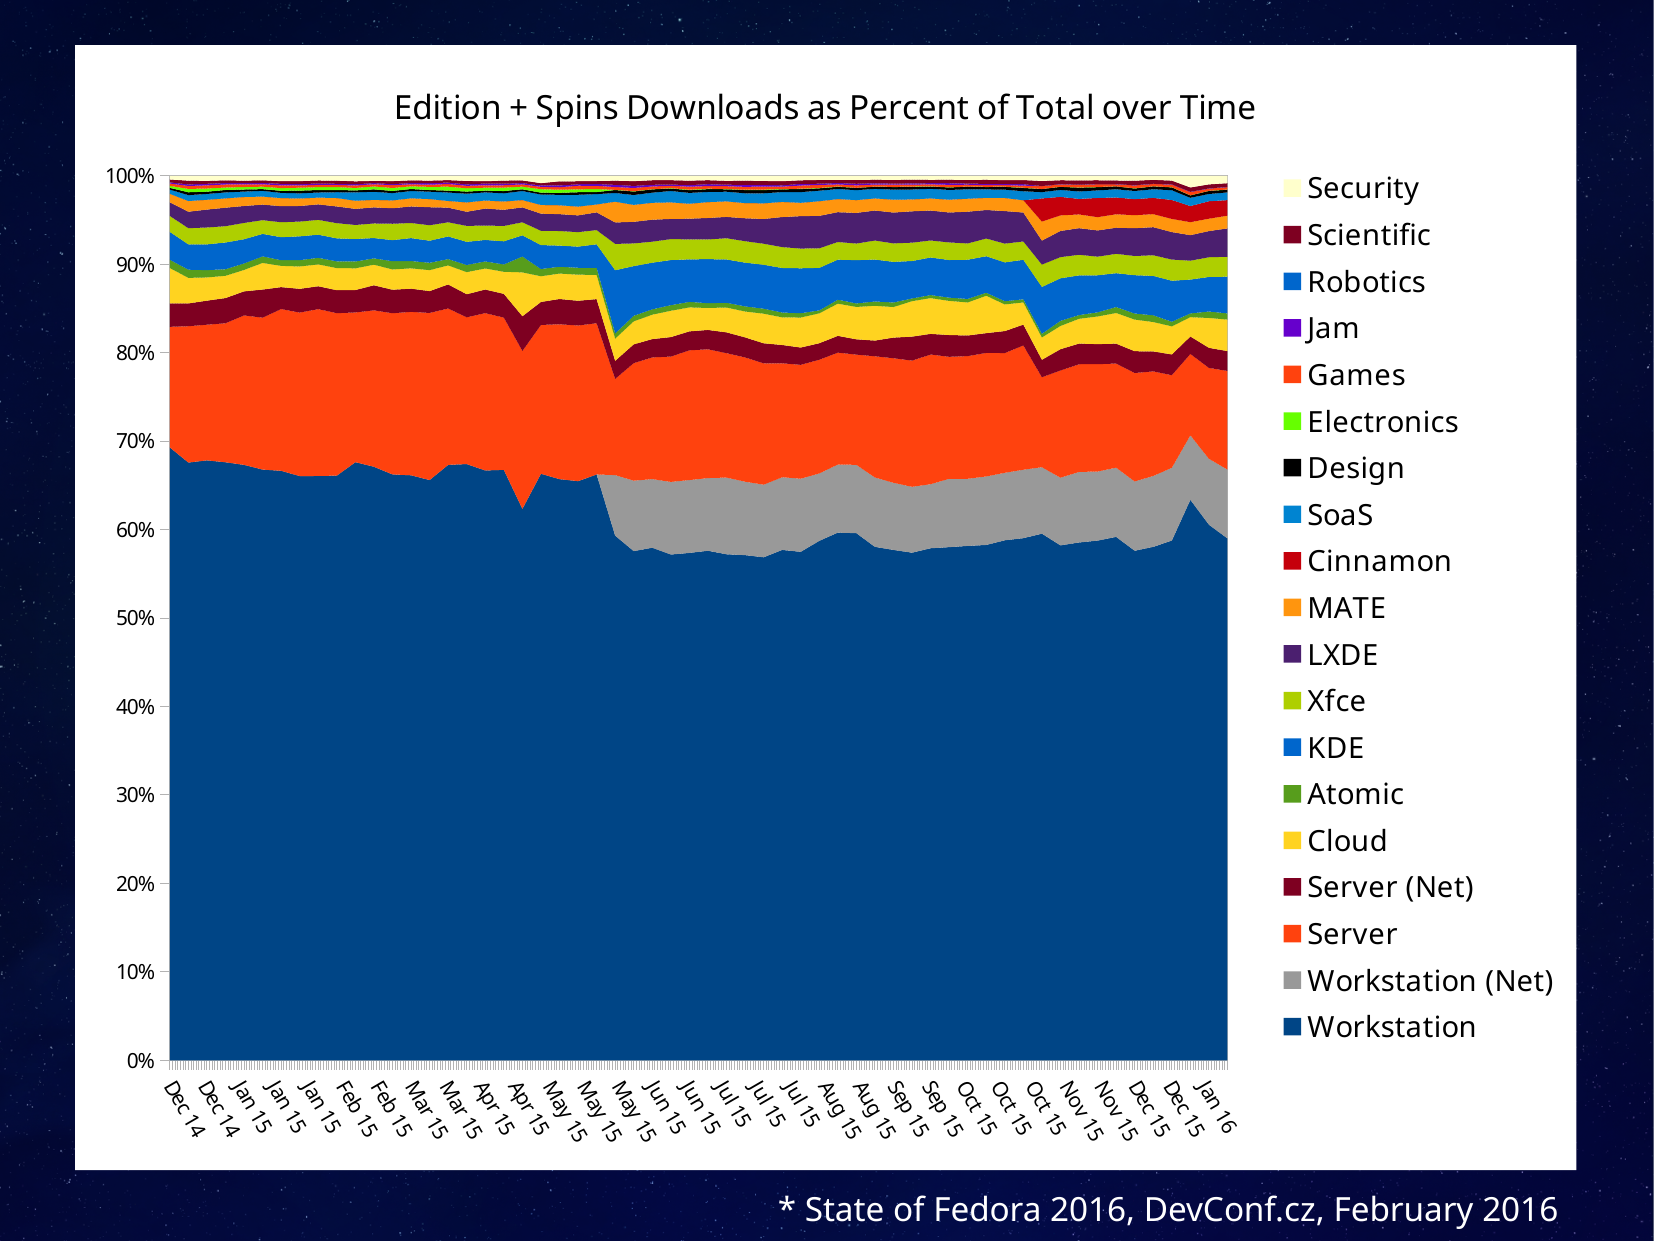

### Chart: Edition + Spins Downloads as Percent of Total over Time
| Category | Workstation | Workstation (Net) | Server | Server (Net) | Cloud | Atomic | KDE | Xfce | LXDE | MATE | Cinnamon | SoaS | Design | Electronics | Games | Jam | Robotics | Scientific | Security |
|---|---|---|---|---|---|---|---|---|---|---|---|---|---|---|---|---|---|---|---|
| 41982 | 88149.0 | 0.0 | 17335.0 | 3383.0 | 5077.0 | 1189.0 | 4003.0 | 2296.0 | 1951.0 | 1232.0 | 0.0 | 604.0 | 248.0 | 287.0 | 335.0 | 165.0 | 0.0 | 418.0 | 530.0 |
| 41989 | 47339.0 | 0.0 | 10791.0 | 1805.0 | 2026.0 | 647.0 | 2006.0 | 1281.0 | 1305.0 | 845.0 | 0.0 | 469.0 | 224.0 | 264.0 | 235.0 | 120.0 | 0.0 | 300.0 | 387.0 |
| 41996 | 35984.0 | 0.0 | 8133.0 | 1441.0 | 1391.0 | 439.0 | 1546.0 | 1012.0 | 1073.0 | 587.0 | 0.0 | 351.0 | 134.0 | 192.0 | 187.0 | 97.0 | 0.0 | 178.0 | 302.0 |
| 42003 | 34376.0 | 0.0 | 7988.0 | 1449.0 | 1281.0 | 377.0 | 1535.0 | 938.0 | 1061.0 | 539.0 | 0.0 | 340.0 | 140.0 | 144.0 | 172.0 | 81.0 | 0.0 | 160.0 | 260.0 |
| 42010 | 33651.0 | 0.0 | 8444.0 | 1358.0 | 1209.0 | 368.0 | 1369.0 | 920.0 | 958.0 | 506.0 | 0.0 | 309.0 | 115.0 | 140.0 | 147.0 | 72.0 | 0.0 | 142.0 | 276.0 |
| 42017 | 37474.0 | 0.0 | 9635.0 | 1784.0 | 1687.0 | 414.0 | 1426.0 | 873.0 | 986.0 | 509.0 | 0.0 | 363.0 | 110.0 | 156.0 | 152.0 | 83.0 | 0.0 | 170.0 | 286.0 |
| 42024 | 38537.0 | 0.0 | 10573.0 | 1434.0 | 1389.0 | 373.0 | 1504.0 | 976.0 | 1048.0 | 531.0 | 0.0 | 338.0 | 134.0 | 181.0 | 167.0 | 108.0 | 0.0 | 173.0 | 355.0 |
| 42031 | 38874.0 | 0.0 | 10873.0 | 1581.0 | 1488.0 | 421.0 | 1585.0 | 981.0 | 1036.0 | 500.0 | 0.0 | 343.0 | 180.0 | 195.0 | 147.0 | 88.0 | 0.0 | 202.0 | 355.0 |
| 42038 | 37303.0 | 0.0 | 10652.0 | 1458.0 | 1395.0 | 420.0 | 1478.0 | 947.0 | 985.0 | 435.0 | 0.0 | 326.0 | 158.0 | 184.0 | 141.0 | 91.0 | 0.0 | 192.0 | 301.0 |
| 42045 | 36633.0 | 0.0 | 10172.0 | 1439.0 | 1386.0 | 419.0 | 1441.0 | 955.0 | 1045.0 | 532.0 | 0.0 | 361.0 | 138.0 | 183.0 | 132.0 | 77.0 | 0.0 | 194.0 | 306.0 |
| 42052 | 34228.0 | 0.0 | 8567.0 | 1283.0 | 1243.0 | 389.0 | 1292.0 | 800.0 | 921.0 | 464.0 | 0.0 | 478.0 | 113.0 | 144.0 | 137.0 | 73.0 | 0.0 | 169.0 | 315.0 |
| 42059 | 38135.0 | 0.0 | 10045.0 | 1607.0 | 1323.0 | 406.0 | 1306.0 | 936.0 | 1033.0 | 488.0 | 0.0 | 519.0 | 151.0 | 188.0 | 142.0 | 72.0 | 0.0 | 142.0 | 330.0 |
| 42066 | 38211.0 | 0.0 | 10510.0 | 1533.0 | 1325.0 | 535.0 | 1375.0 | 1066.0 | 1015.0 | 511.0 | 0.0 | 474.0 | 144.0 | 191.0 | 182.0 | 67.0 | 0.0 | 202.0 | 344.0 |
| 42073 | 37464.0 | 0.0 | 10461.0 | 1487.0 | 1301.0 | 468.0 | 1467.0 | 969.0 | 1057.0 | 524.0 | 0.0 | 462.0 | 130.0 | 174.0 | 128.0 | 81.0 | 0.0 | 173.0 | 293.0 |
| 42080 | 36346.0 | 0.0 | 10464.0 | 1370.0 | 1310.0 | 460.0 | 1385.0 | 969.0 | 1127.0 | 511.0 | 0.0 | 461.0 | 104.0 | 199.0 | 135.0 | 98.0 | 0.0 | 161.0 | 300.0 |
| 42087 | 34797.0 | 0.0 | 9135.0 | 1404.0 | 1114.0 | 368.0 | 1321.0 | 830.0 | 855.0 | 390.0 | 0.0 | 492.0 | 111.0 | 233.0 | 154.0 | 84.0 | 0.0 | 142.0 | 255.0 |
| 42094 | 32895.0 | 0.0 | 8097.0 | 1273.0 | 1217.0 | 395.0 | 1277.0 | 881.0 | 777.0 | 517.0 | 0.0 | 480.0 | 118.0 | 181.0 | 136.0 | 79.0 | 0.0 | 193.0 | 282.0 |
| 42101 | 32132.0 | 0.0 | 8570.0 | 1281.0 | 1149.0 | 382.0 | 1172.0 | 785.0 | 923.0 | 441.0 | 0.0 | 442.0 | 95.0 | 161.0 | 133.0 | 91.0 | 0.0 | 128.0 | 296.0 |
| 42108 | 32046.0 | 0.0 | 8259.0 | 1289.0 | 1198.0 | 398.0 | 1258.0 | 831.0 | 878.0 | 450.0 | 0.0 | 444.0 | 122.0 | 188.0 | 128.0 | 83.0 | 0.0 | 171.0 | 259.0 |
| 42115 | 32295.0 | 0.0 | 9245.0 | 2032.0 | 2572.0 | 928.0 | 1238.0 | 766.0 | 870.0 | 428.0 | 0.0 | 531.0 | 102.0 | 155.0 | 130.0 | 75.0 | 0.0 | 158.0 | 273.0 |
| 42122 | 28873.0 | 0.0 | 7324.0 | 1131.0 | 1264.0 | 360.0 | 1175.0 | 703.0 | 844.0 | 432.0 | 0.0 | 510.0 | 91.0 | 171.0 | 116.0 | 68.0 | 0.0 | 115.0 | 362.0 |
| 42129 | 28643.0 | 0.0 | 7631.0 | 1246.0 | 1254.0 | 337.0 | 1042.0 | 718.0 | 831.0 | 437.0 | 0.0 | 514.0 | 100.0 | 156.0 | 118.0 | 86.0 | 0.0 | 209.0 | 271.0 |
| 42136 | 28442.0 | 0.0 | 7641.0 | 1215.0 | 1284.0 | 338.0 | 1040.0 | 710.0 | 824.0 | 431.0 | 0.0 | 581.0 | 122.0 | 144.0 | 175.0 | 74.0 | 0.0 | 147.0 | 269.0 |
| 42143 | 28263.0 | 0.0 | 7296.0 | 1162.0 | 1168.0 | 346.0 | 1131.0 | 687.0 | 854.0 | 380.0 | 0.0 | 499.0 | 100.0 | 143.0 | 155.0 | 91.0 | 0.0 | 145.0 | 251.0 |
| 42150 | 66164.0 | 7643.0 | 12138.0 | 2268.0 | 2804.0 | 653.0 | 7966.0 | 3322.0 | 2706.0 | 2622.0 | 0.0 | 1092.0 | 375.0 | 31.0 | 344.0 | 276.0 | 0.0 | 529.0 | 617.0 |
| 42157 | 38828.0 | 5373.0 | 8961.0 | 1431.0 | 1756.0 | 423.0 | 3790.0 | 1728.0 | 1650.0 | 1291.0 | 0.0 | 752.0 | 264.0 | 26.0 | 247.0 | 156.0 | 0.0 | 365.0 | 407.0 |
| 42164 | 33252.0 | 4452.0 | 7896.0 | 1185.0 | 1589.0 | 342.0 | 3029.0 | 1363.0 | 1424.0 | 1094.0 | 0.0 | 660.0 | 211.0 | 13.0 | 177.0 | 109.0 | 0.0 | 294.0 | 290.0 |
| 42171 | 31757.0 | 4561.0 | 7868.0 | 1222.0 | 1655.0 | 350.0 | 2832.0 | 1314.0 | 1269.0 | 1036.0 | 0.0 | 715.0 | 157.0 | 21.0 | 145.0 | 81.0 | 0.0 | 274.0 | 278.0 |
| 42178 | 30151.0 | 4333.0 | 7709.0 | 1126.0 | 1424.0 | 326.0 | 2527.0 | 1188.0 | 1231.0 | 887.0 | 0.0 | 644.0 | 164.0 | 25.0 | 182.0 | 95.0 | 0.0 | 263.0 | 288.0 |
| 42185 | 28412.0 | 4055.0 | 7178.0 | 1078.0 | 1228.0 | 266.0 | 2455.0 | 1098.0 | 1199.0 | 883.0 | 0.0 | 565.0 | 158.0 | 25.0 | 147.0 | 103.0 | 0.0 | 226.0 | 244.0 |
| 42192 | 28696.0 | 4351.0 | 7054.0 | 1180.0 | 1410.0 | 268.0 | 2454.0 | 1205.0 | 1209.0 | 882.0 | 0.0 | 547.0 | 140.0 | 16.0 | 158.0 | 85.0 | 0.0 | 219.0 | 286.0 |
| 42199 | 28204.0 | 4096.0 | 6941.0 | 1117.0 | 1443.0 | 289.0 | 2443.0 | 1195.0 | 1278.0 | 848.0 | 0.0 | 547.0 | 182.0 | 16.0 | 161.0 | 106.0 | 0.0 | 243.0 | 270.0 |
| 42206 | 29080.0 | 4200.0 | 7015.0 | 1156.0 | 1717.0 | 285.0 | 2539.0 | 1218.0 | 1430.0 | 903.0 | 0.0 | 581.0 | 182.0 | 32.0 | 176.0 | 94.0 | 0.0 | 230.0 | 298.0 |
| 42213 | 30366.0 | 4325.0 | 6777.0 | 1086.0 | 1644.0 | 289.0 | 2649.0 | 1244.0 | 1789.0 | 897.0 | 0.0 | 586.0 | 163.0 | 17.0 | 145.0 | 78.0 | 0.0 | 247.0 | 320.0 |
| 42220 | 30278.0 | 4355.0 | 6777.0 | 1030.0 | 1786.0 | 259.0 | 2674.0 | 1176.0 | 1928.0 | 796.0 | 0.0 | 637.0 | 180.0 | 24.0 | 187.0 | 98.0 | 0.0 | 215.0 | 268.0 |
| 42227 | 31793.0 | 4129.0 | 6960.0 | 1010.0 | 1830.0 | 178.0 | 2602.0 | 1200.0 | 1985.0 | 897.0 | 0.0 | 645.0 | 142.0 | 23.0 | 185.0 | 74.0 | 0.0 | 233.0 | 254.0 |
| 42234 | 33220.0 | 4284.0 | 7045.0 | 1054.0 | 2027.0 | 249.0 | 2519.0 | 1112.0 | 1878.0 | 824.0 | 0.0 | 634.0 | 141.0 | 20.0 | 129.0 | 88.0 | 0.0 | 202.0 | 253.0 |
| 42241 | 34856.0 | 4523.0 | 7285.0 | 1010.0 | 2145.0 | 231.0 | 2860.0 | 1097.0 | 2026.0 | 848.0 | 0.0 | 656.0 | 154.0 | 2.0 | 160.0 | 105.0 | 0.0 | 258.0 | 273.0 |
| 42248 | 33101.0 | 4472.0 | 7810.0 | 1015.0 | 2241.0 | 279.0 | 2702.0 | 1225.0 | 1933.0 | 782.0 | 0.0 | 611.0 | 142.0 | 12.0 | 129.0 | 83.0 | 0.0 | 228.0 | 254.0 |
| 42255 | 32390.0 | 4260.0 | 7905.0 | 1306.0 | 1940.0 | 289.0 | 2580.0 | 1174.0 | 1956.0 | 815.0 | 0.0 | 638.0 | 163.0 | 14.0 | 133.0 | 72.0 | 0.0 | 238.0 | 258.0 |
| 42262 | 33047.0 | 4291.0 | 8218.0 | 1558.0 | 2310.0 | 176.0 | 2435.0 | 1199.0 | 2041.0 | 770.0 | 0.0 | 647.0 | 168.0 | 23.0 | 129.0 | 76.0 | 0.0 | 245.0 | 253.0 |
| 42269 | 34150.0 | 4272.0 | 8649.0 | 1374.0 | 2387.0 | 206.0 | 2505.0 | 1131.0 | 1999.0 | 807.0 | 0.0 | 639.0 | 158.0 | 15.0 | 124.0 | 81.0 | 0.0 | 228.0 | 265.0 |
| 42276 | 31484.0 | 4192.0 | 7481.0 | 1338.0 | 2095.0 | 196.0 | 2310.0 | 1079.0 | 1836.0 | 787.0 | 0.0 | 596.0 | 152.0 | 12.0 | 150.0 | 95.0 | 0.0 | 220.0 | 240.0 |
| 42283 | 30020.0 | 3917.0 | 7156.0 | 1204.0 | 1929.0 | 202.0 | 2289.0 | 950.0 | 1851.0 | 757.0 | 0.0 | 548.0 | 156.0 | 8.0 | 107.0 | 69.0 | 0.0 | 213.0 | 239.0 |
| 42290 | 29084.0 | 3865.0 | 6970.0 | 1117.0 | 2109.0 | 170.0 | 2060.0 | 999.0 | 1611.0 | 686.0 | 0.0 | 475.0 | 136.0 | 13.0 | 90.0 | 73.0 | 0.0 | 238.0 | 220.0 |
| 42297 | 27946.0 | 3629.0 | 6436.0 | 1178.0 | 1433.0 | 173.0 | 2085.0 | 1011.0 | 1747.0 | 706.0 | 0.0 | 448.0 | 147.0 | 10.0 | 87.0 | 63.0 | 0.0 | 200.0 | 236.0 |
| 42304 | 27230.0 | 3570.0 | 6483.0 | 1083.0 | 1157.0 | 164.0 | 2061.0 | 955.0 | 1508.0 | 640.0 | 0.0 | 469.0 | 172.0 | 15.0 | 105.0 | 77.0 | 0.0 | 217.0 | 222.0 |
| 42311 | 61607.0 | 7778.0 | 10517.0 | 2047.0 | 2612.0 | 424.0 | 5477.0 | 2619.0 | 2809.0 | 2220.0 | 2706.0 | 742.0 | 358.0 | 9.0 | 333.0 | 13.0 | 0.0 | 592.0 | 605.0 |
| 42318 | 37558.0 | 4938.0 | 7820.0 | 1549.0 | 1695.0 | 375.0 | 3102.0 | 1546.0 | 1908.0 | 1134.0 | 1348.0 | 508.0 | 225.0 | 8.0 | 177.0 | 13.0 | 0.0 | 283.0 | 327.0 |
| 42325 | 35640.0 | 4856.0 | 7410.0 | 1425.0 | 1704.0 | 257.0 | 2731.0 | 1419.0 | 1830.0 | 946.0 | 1070.0 | 509.0 | 268.0 | 9.0 | 177.0 | 13.0 | 0.0 | 303.0 | 311.0 |
| 42332 | 33746.0 | 4480.0 | 6972.0 | 1301.0 | 1796.0 | 267.0 | 2408.0 | 1209.0 | 1701.0 | 863.0 | 1247.0 | 489.0 | 209.0 | 17.0 | 181.0 | 10.0 | 0.0 | 244.0 | 289.0 |
| 42339 | 34347.0 | 4541.0 | 6828.0 | 1308.0 | 2009.0 | 392.0 | 2219.0 | 1272.0 | 1713.0 | 881.0 | 1104.0 | 537.0 | 188.0 | 3.0 | 139.0 | 7.0 | 0.0 | 241.0 | 307.0 |
| 42346 | 30891.0 | 4203.0 | 6574.0 | 1320.0 | 1919.0 | 366.0 | 2320.0 | 1166.0 | 1684.0 | 790.0 | 971.0 | 497.0 | 149.0 | 15.0 | 171.0 | 15.0 | 0.0 | 270.0 | 300.0 |
| 42353 | 30656.0 | 4235.0 | 6240.0 | 1192.0 | 1755.0 | 402.0 | 2353.0 | 1235.0 | 1674.0 | 780.0 | 968.0 | 516.0 | 173.0 | 5.0 | 142.0 | 11.0 | 0.0 | 231.0 | 243.0 |
| 42360 | 27665.0 | 3874.0 | 4928.0 | 1104.0 | 1497.0 | 244.0 | 2182.0 | 1129.0 | 1459.0 | 703.0 | 1007.0 | 520.0 | 149.0 | 11.0 | 141.0 | 12.0 | 0.0 | 200.0 | 255.0 |
| 42367 | 34714.0 | 3992.0 | 5039.0 | 1080.0 | 1196.0 | 232.0 | 2097.0 | 1171.0 | 1578.0 | 806.0 | 998.0 | 511.0 | 147.0 | 7.0 | 206.0 | 8.0 | 0.0 | 271.0 | 723.0 |
| 42374 | 35038.0 | 4311.0 | 5942.0 | 1314.0 | 1957.0 | 419.0 | 2262.0 | 1287.0 | 1712.0 | 812.0 | 1139.0 | 477.0 | 200.0 | 8.0 | 147.0 | 10.0 | 0.0 | 264.0 | 561.0 |
| 42381 | 32064.0 | 4233.0 | 6058.0 | 1221.0 | 1938.0 | 374.0 | 2257.0 | 1223.0 | 1744.0 | 784.0 | 952.0 | 474.0 | 170.0 | 13.0 | 144.0 | 11.0 | 0.0 | 229.0 | 456.0 |* State of Fedora 2016, DevConf.cz, February 2016